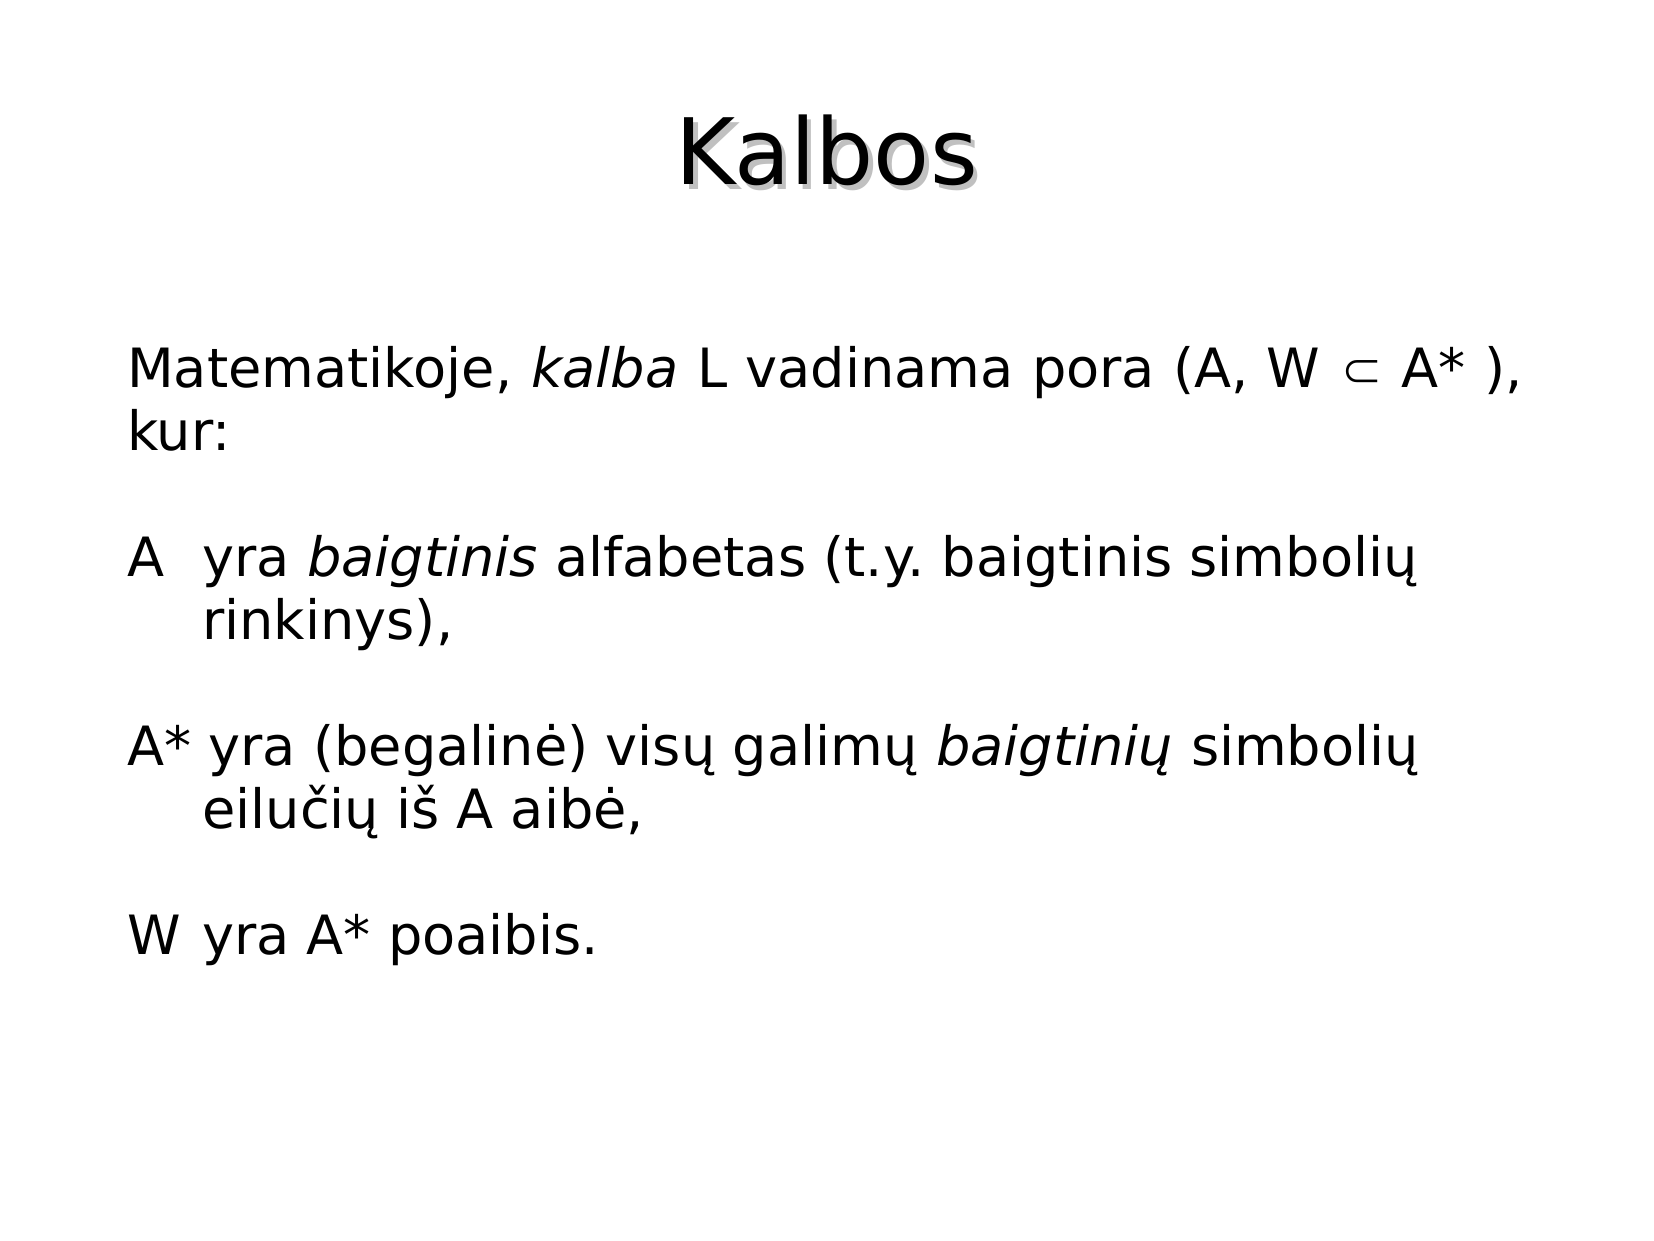

# Kalbos
Matematikoje, kalba L vadinama pora (A, W ⊂ A* ), kur:
A 	yra baigtinis alfabetas (t.y. baigtinis simbolių
	rinkinys),
A* yra (begalinė) visų galimų baigtinių simbolių
	eilučių iš A aibė,
W	yra A* poaibis.